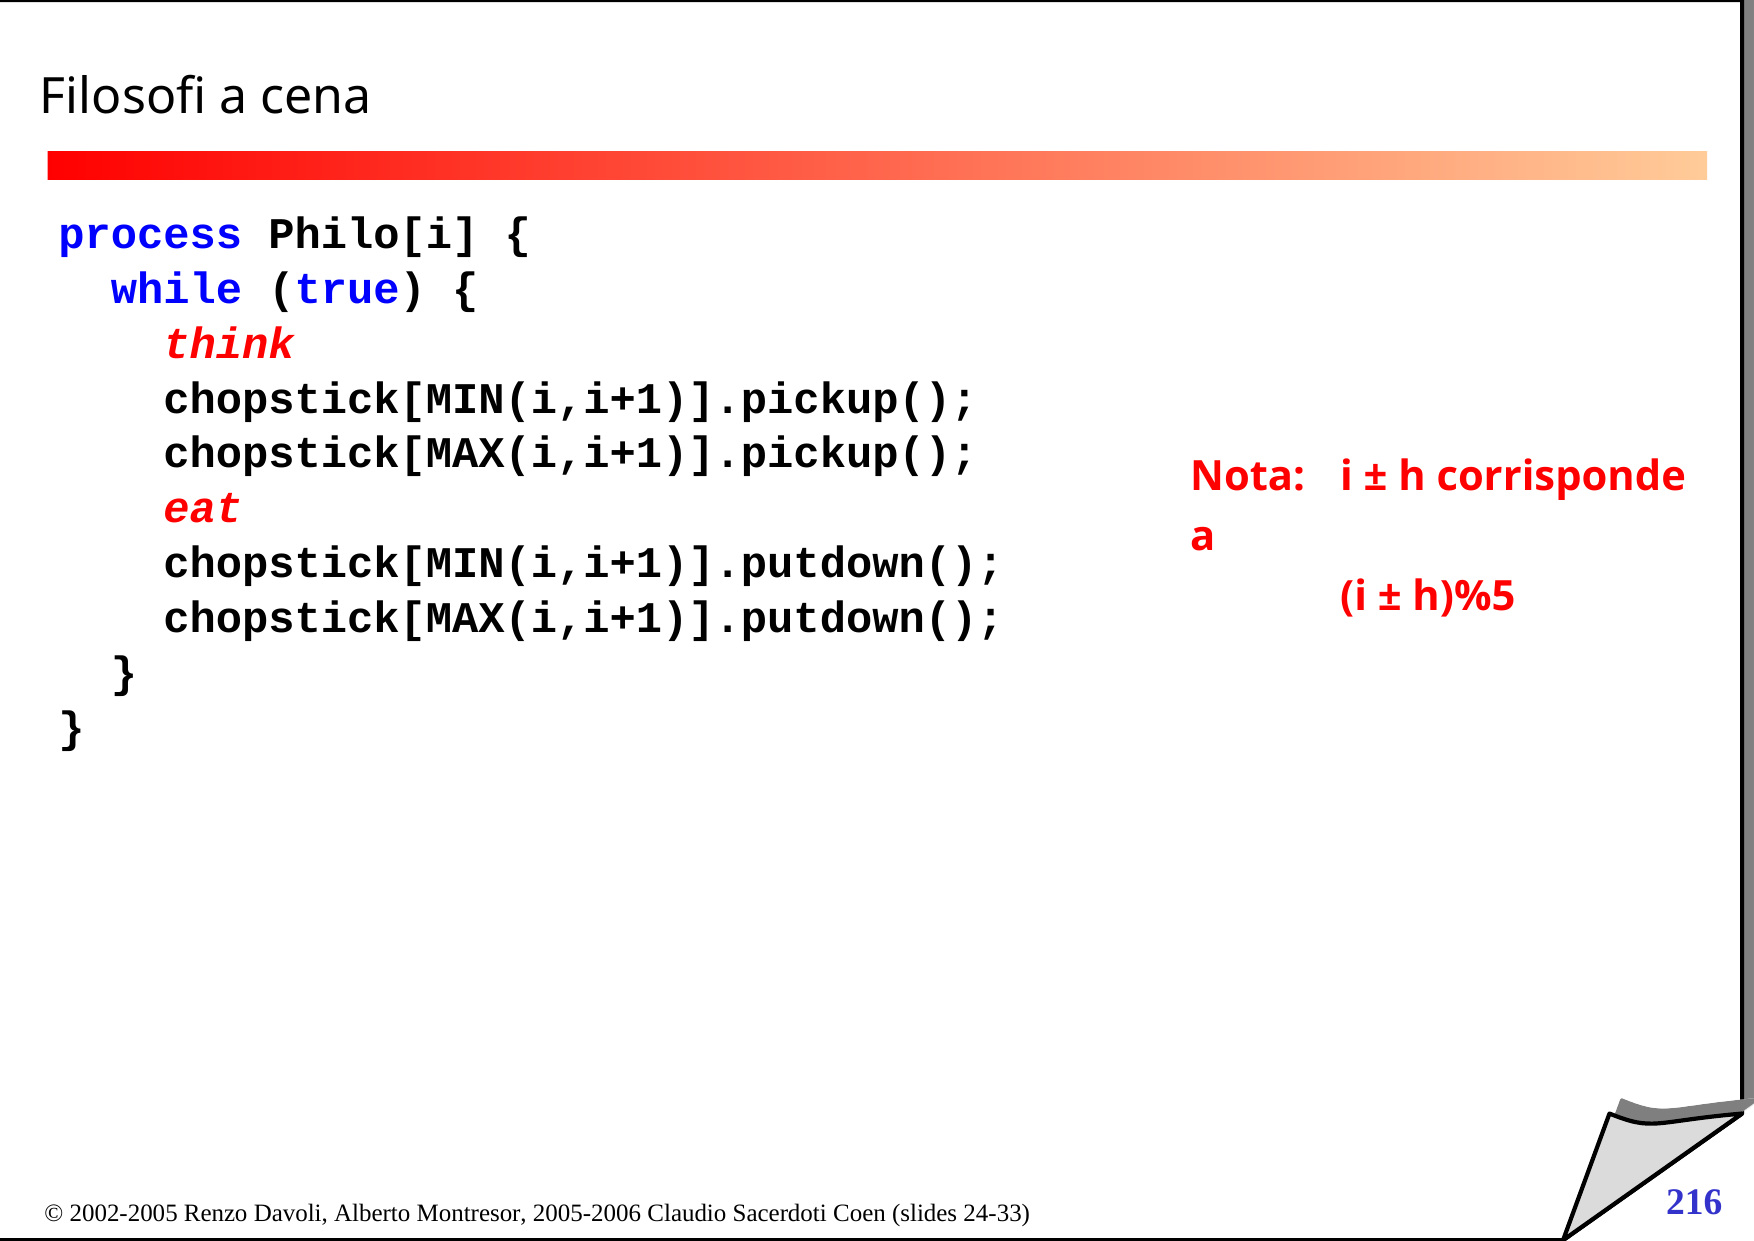

# Filosofi a cena
process Philo[i] {
 while (true) {
 think
 chopstick[MIN(i,i+1)].pickup();
 chopstick[MAX(i,i+1)].pickup();
 eat
 chopstick[MIN(i,i+1)].putdown();
 chopstick[MAX(i,i+1)].putdown();
 }
}
Nota: 	i ± h corrisponde a
	(i ± h)%5